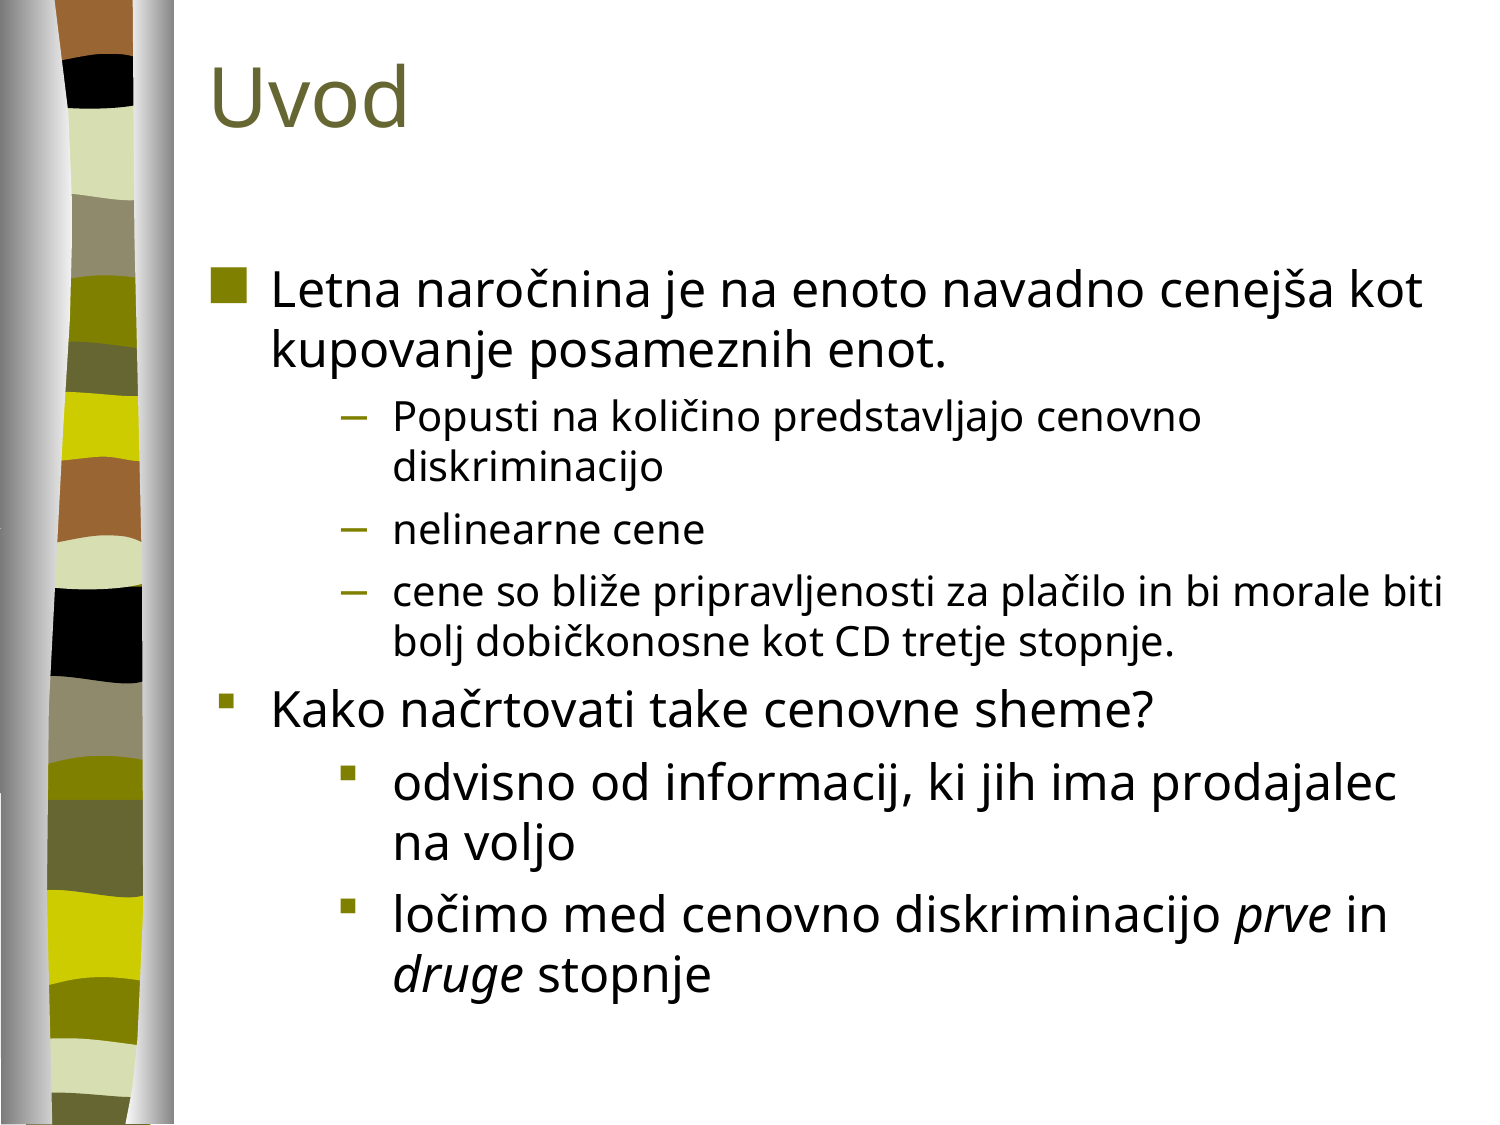

Uvod
Letna naročnina je na enoto navadno cenejša kot kupovanje posameznih enot.
Popusti na količino predstavljajo cenovno diskriminacijo
nelinearne cene
cene so bliže pripravljenosti za plačilo in bi morale biti bolj dobičkonosne kot CD tretje stopnje.
Kako načrtovati take cenovne sheme?
odvisno od informacij, ki jih ima prodajalec na voljo
ločimo med cenovno diskriminacijo prve in druge stopnje